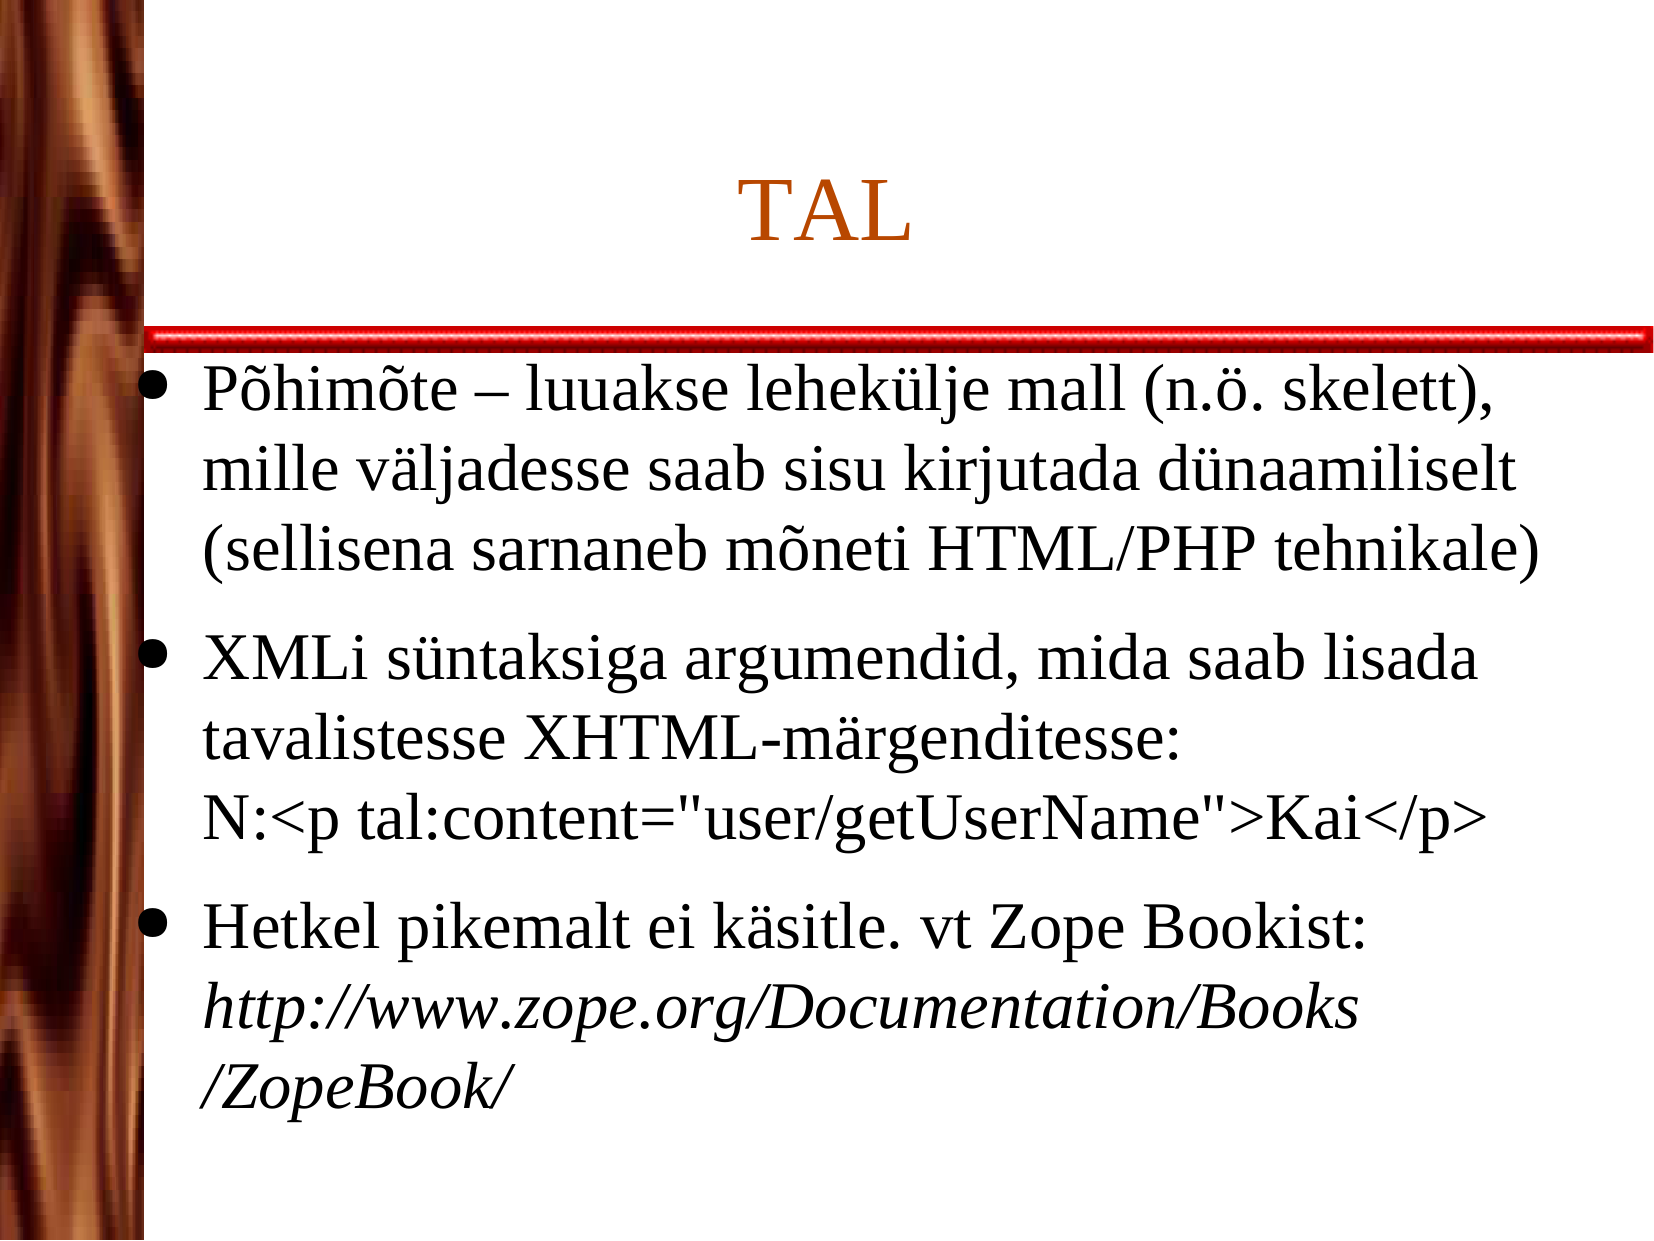

# TAL
Põhimõte – luuakse lehekülje mall (n.ö. skelett), mille väljadesse saab sisu kirjutada dünaamiliselt (sellisena sarnaneb mõneti HTML/PHP tehnikale)
XMLi süntaksiga argumendid, mida saab lisada tavalistesse XHTML-märgenditesse:
N:<p tal:content="user/getUserName">Kai</p>
Hetkel pikemalt ei käsitle. vt Zope Bookist: http://www.zope.org/Documentation/Books /ZopeBook/